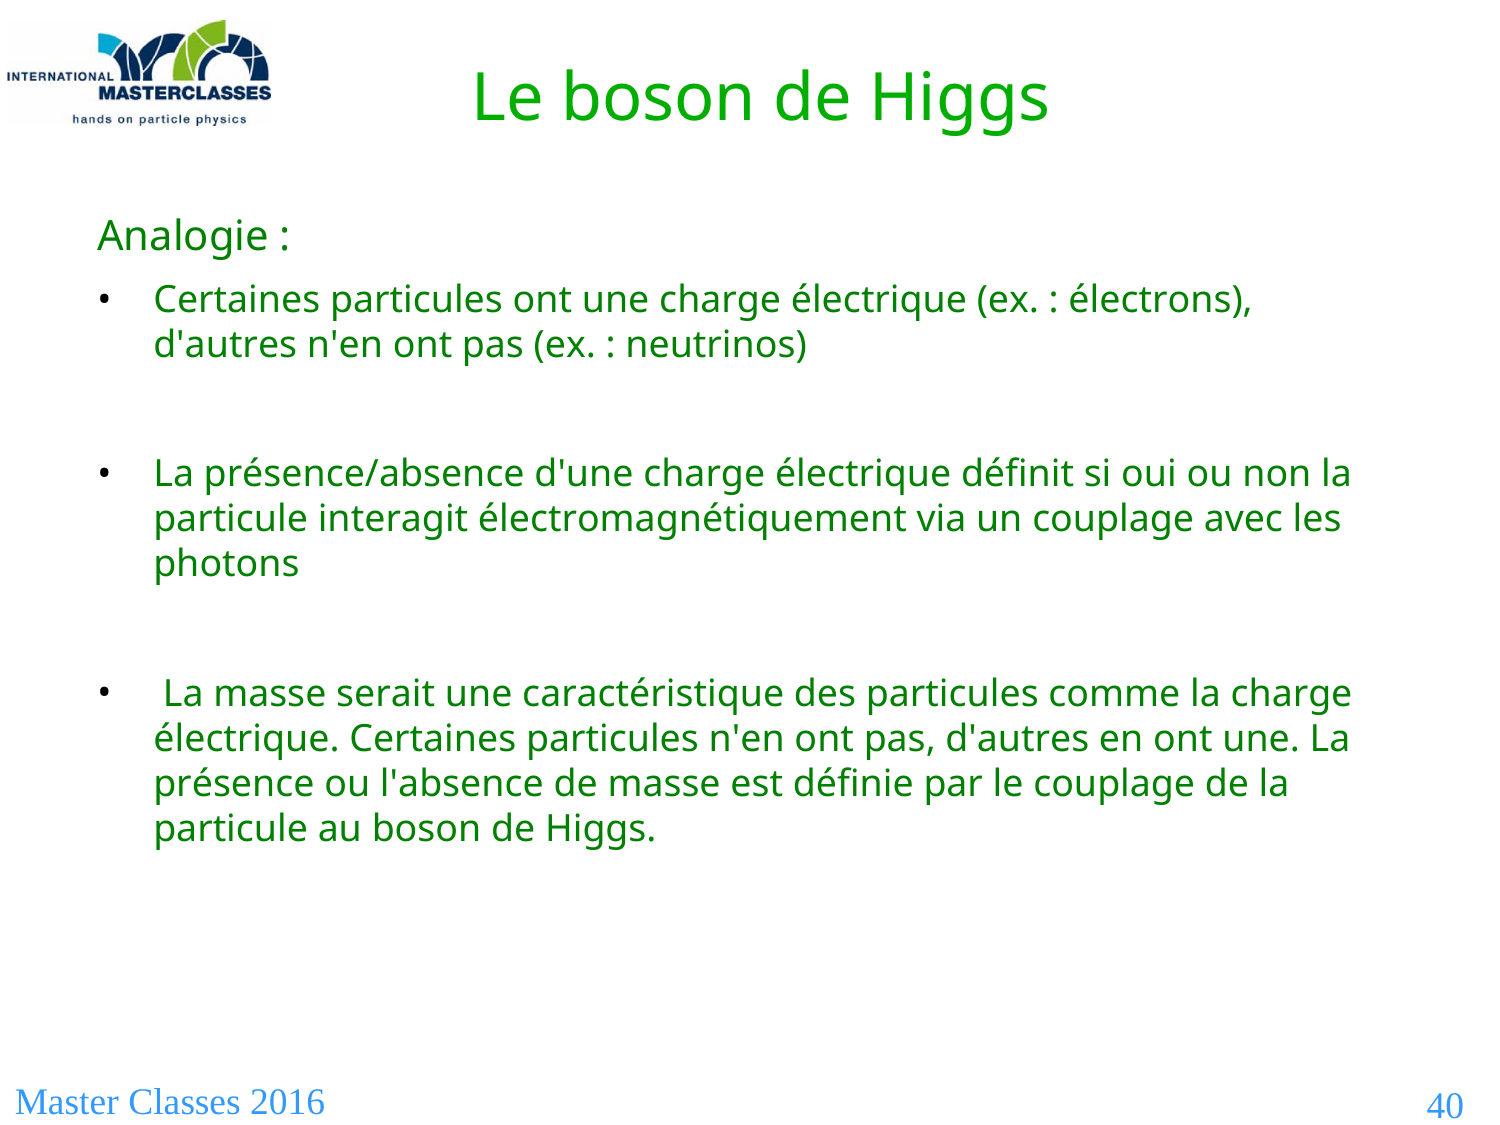

# Le boson de Higgs
Analogie :
Certaines particules ont une charge électrique (ex. : électrons), d'autres n'en ont pas (ex. : neutrinos)
La présence/absence d'une charge électrique définit si oui ou non la particule interagit électromagnétiquement via un couplage avec les photons
 La masse serait une caractéristique des particules comme la charge électrique. Certaines particules n'en ont pas, d'autres en ont une. La présence ou l'absence de masse est définie par le couplage de la particule au boson de Higgs.
Master Classes 2016
40